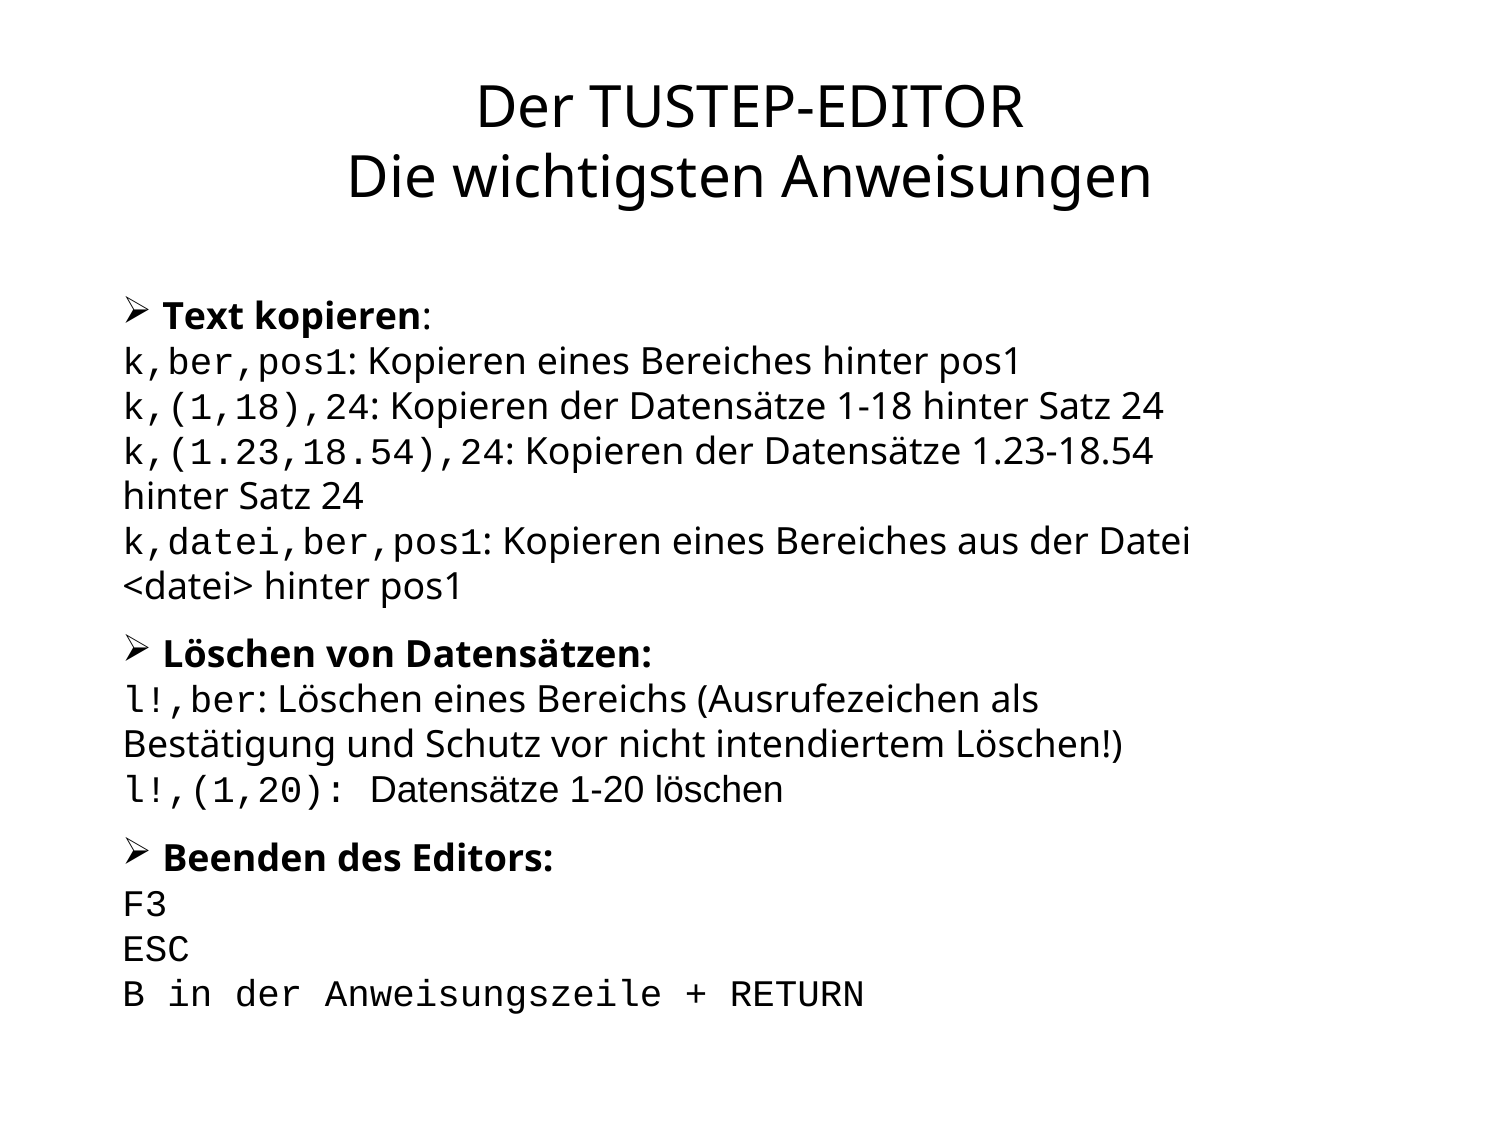

Der TUSTEP-EDITOR
Die wichtigsten Anweisungen
 Text kopieren:
k,ber,pos1: Kopieren eines Bereiches hinter pos1
k,(1,18),24: Kopieren der Datensätze 1-18 hinter Satz 24
k,(1.23,18.54),24: Kopieren der Datensätze 1.23-18.54 hinter Satz 24
k,datei,ber,pos1: Kopieren eines Bereiches aus der Datei <datei> hinter pos1
 Löschen von Datensätzen:
l!,ber: Löschen eines Bereichs (Ausrufezeichen als Bestätigung und Schutz vor nicht intendiertem Löschen!)
l!,(1,20): Datensätze 1-20 löschen
 Beenden des Editors:
F3
ESC
B in der Anweisungszeile + RETURN